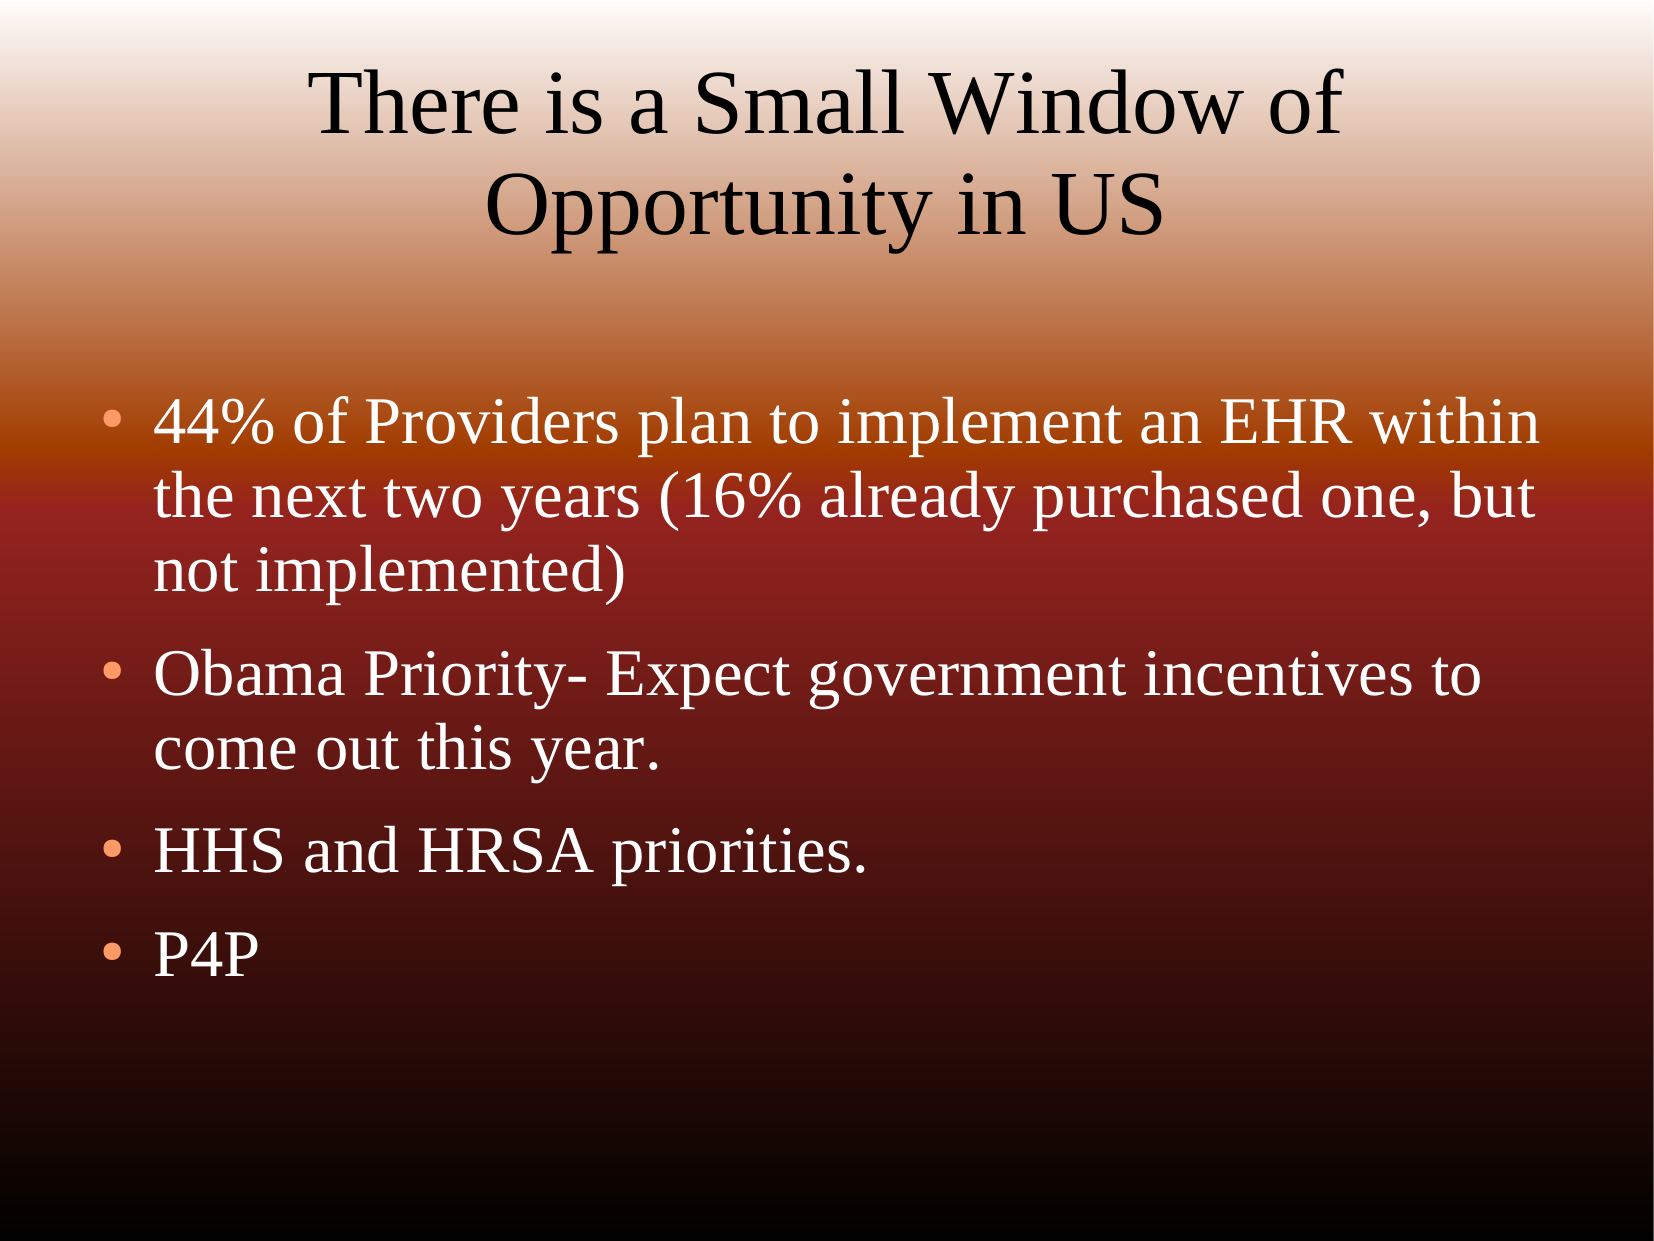

# There is a Small Window of Opportunity in US
44% of Providers plan to implement an EHR within the next two years (16% already purchased one, but not implemented)
Obama Priority- Expect government incentives to come out this year.
HHS and HRSA priorities.
P4P